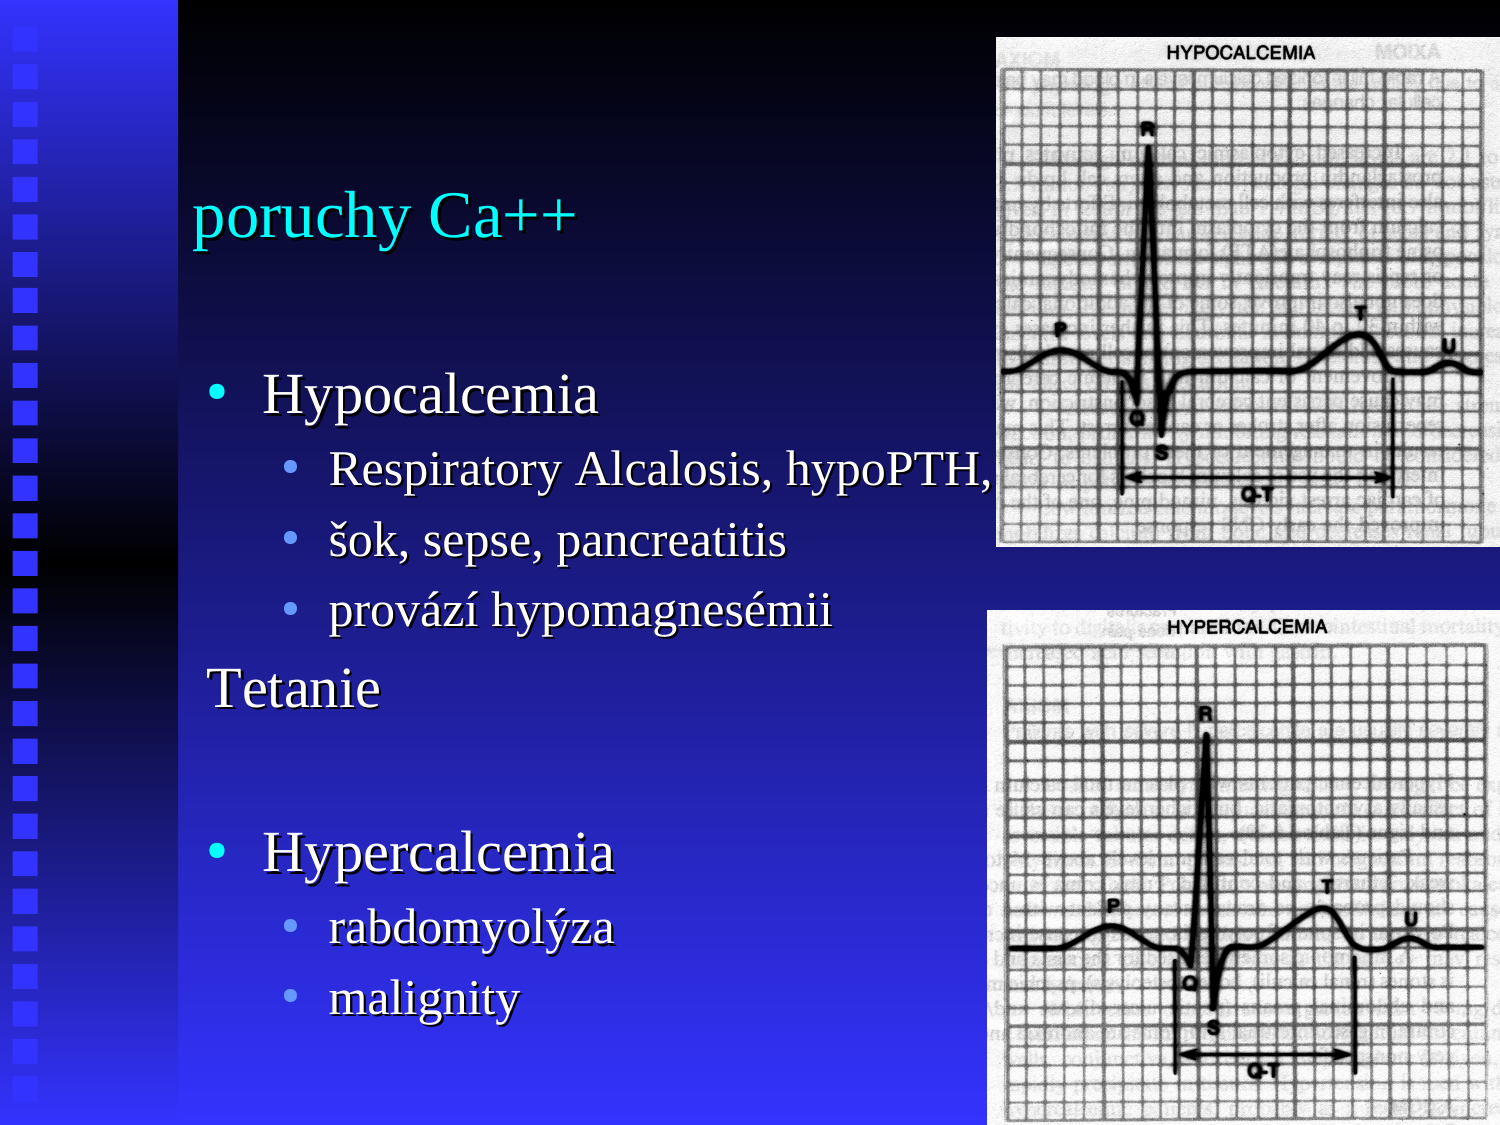

# poruchy Ca++
Hypocalcemia
Respiratory Alcalosis, hypoPTH,
šok, sepse, pancreatitis
provází hypomagnesémii
Tetanie
Hypercalcemia
rabdomyolýza
malignity